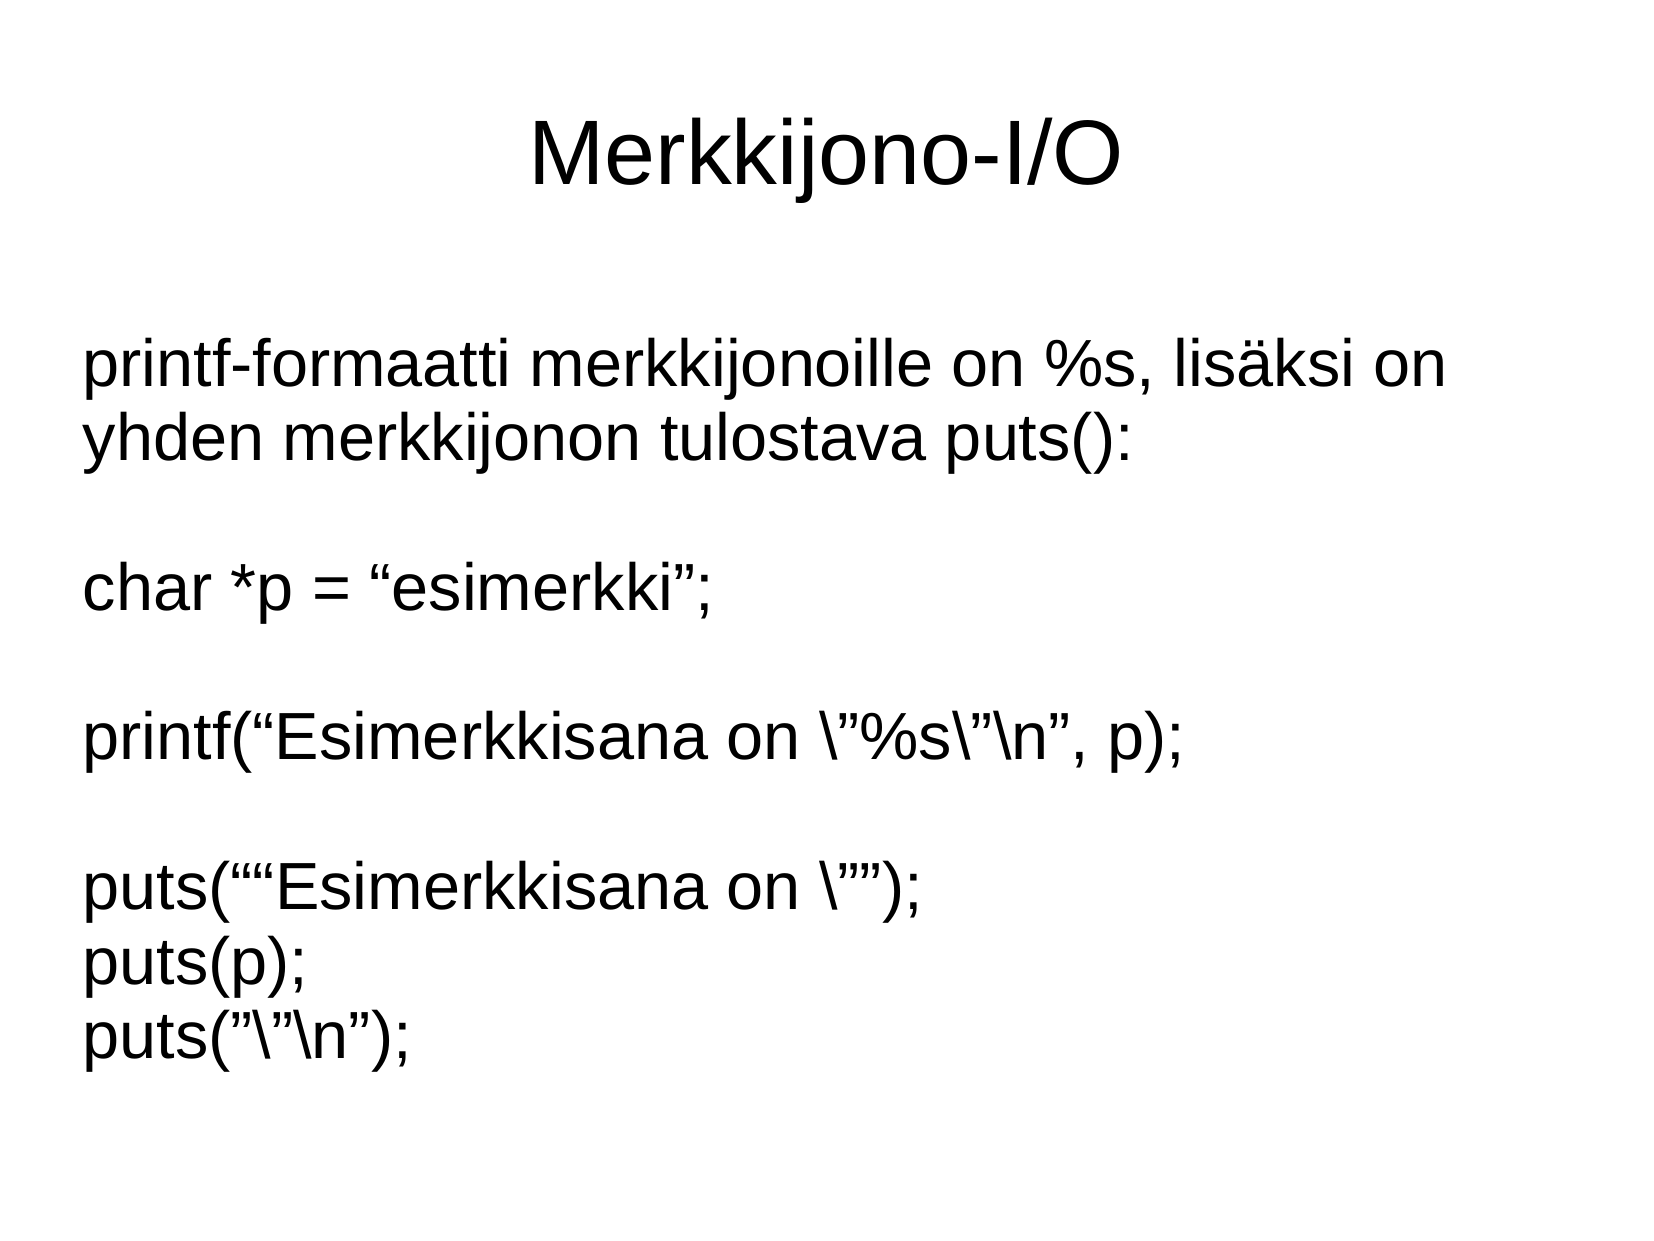

# Merkkijono-I/O
printf-formaatti merkkijonoille on %s, lisäksi on yhden merkkijonon tulostava puts():
char *p = “esimerkki”;
printf(“Esimerkkisana on \”%s\”\n”, p);
puts(““Esimerkkisana on \””);
puts(p);
puts(”\”\n”);